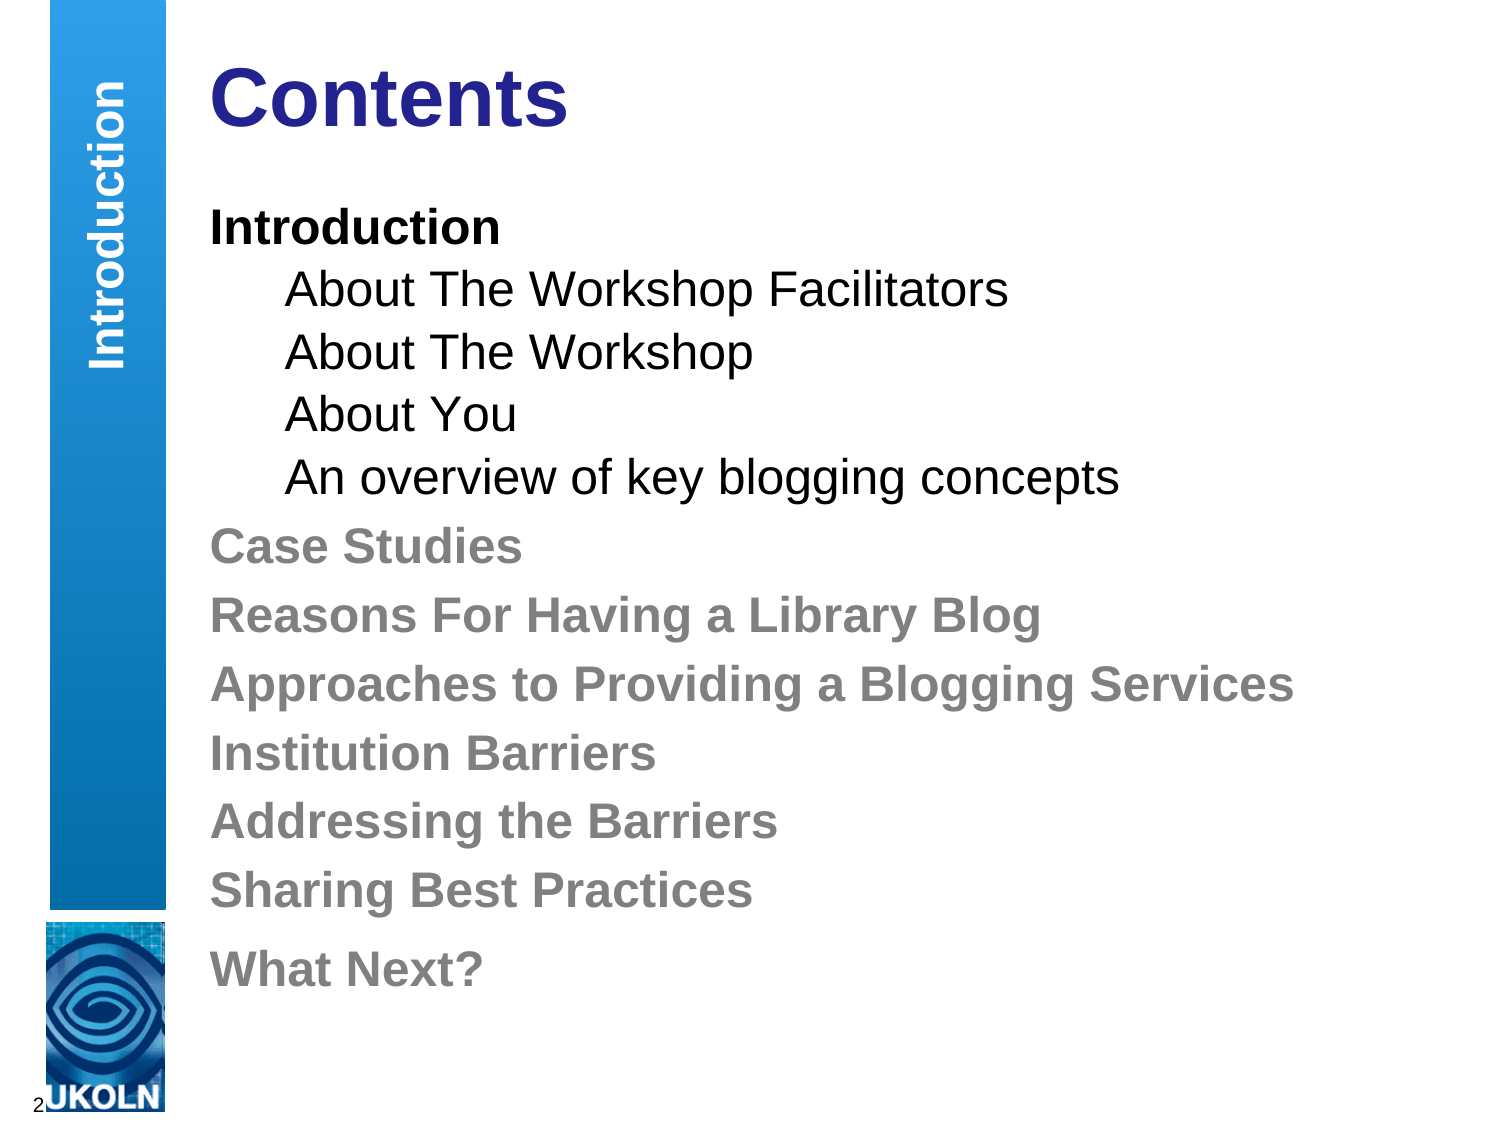

# Contents
Introduction
Introduction
About The Workshop Facilitators
About The Workshop
About You
An overview of key blogging concepts
Case Studies
Reasons For Having a Library Blog
Approaches to Providing a Blogging Services
Institution Barriers
Addressing the Barriers
Sharing Best Practices
What Next?
2